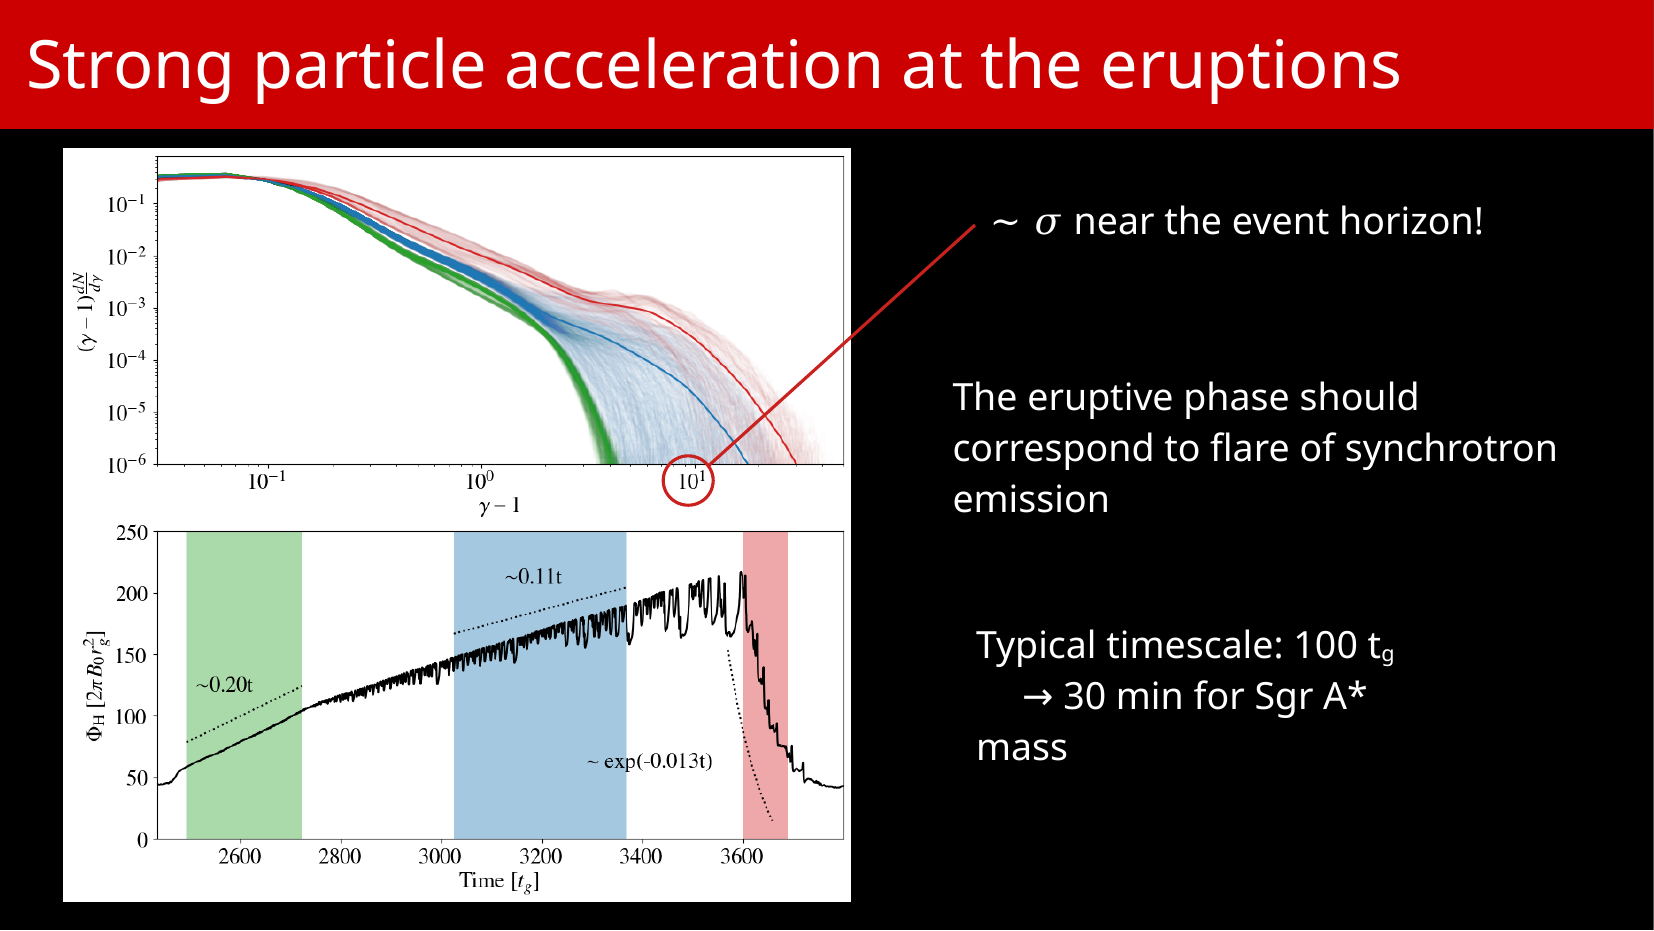

# Strong particle acceleration at the eruptions
~ 𝜎 near the event horizon!
The eruptive phase should correspond to flare of synchrotron emission
Typical timescale: 100 tg
 → 30 min for Sgr A* mass